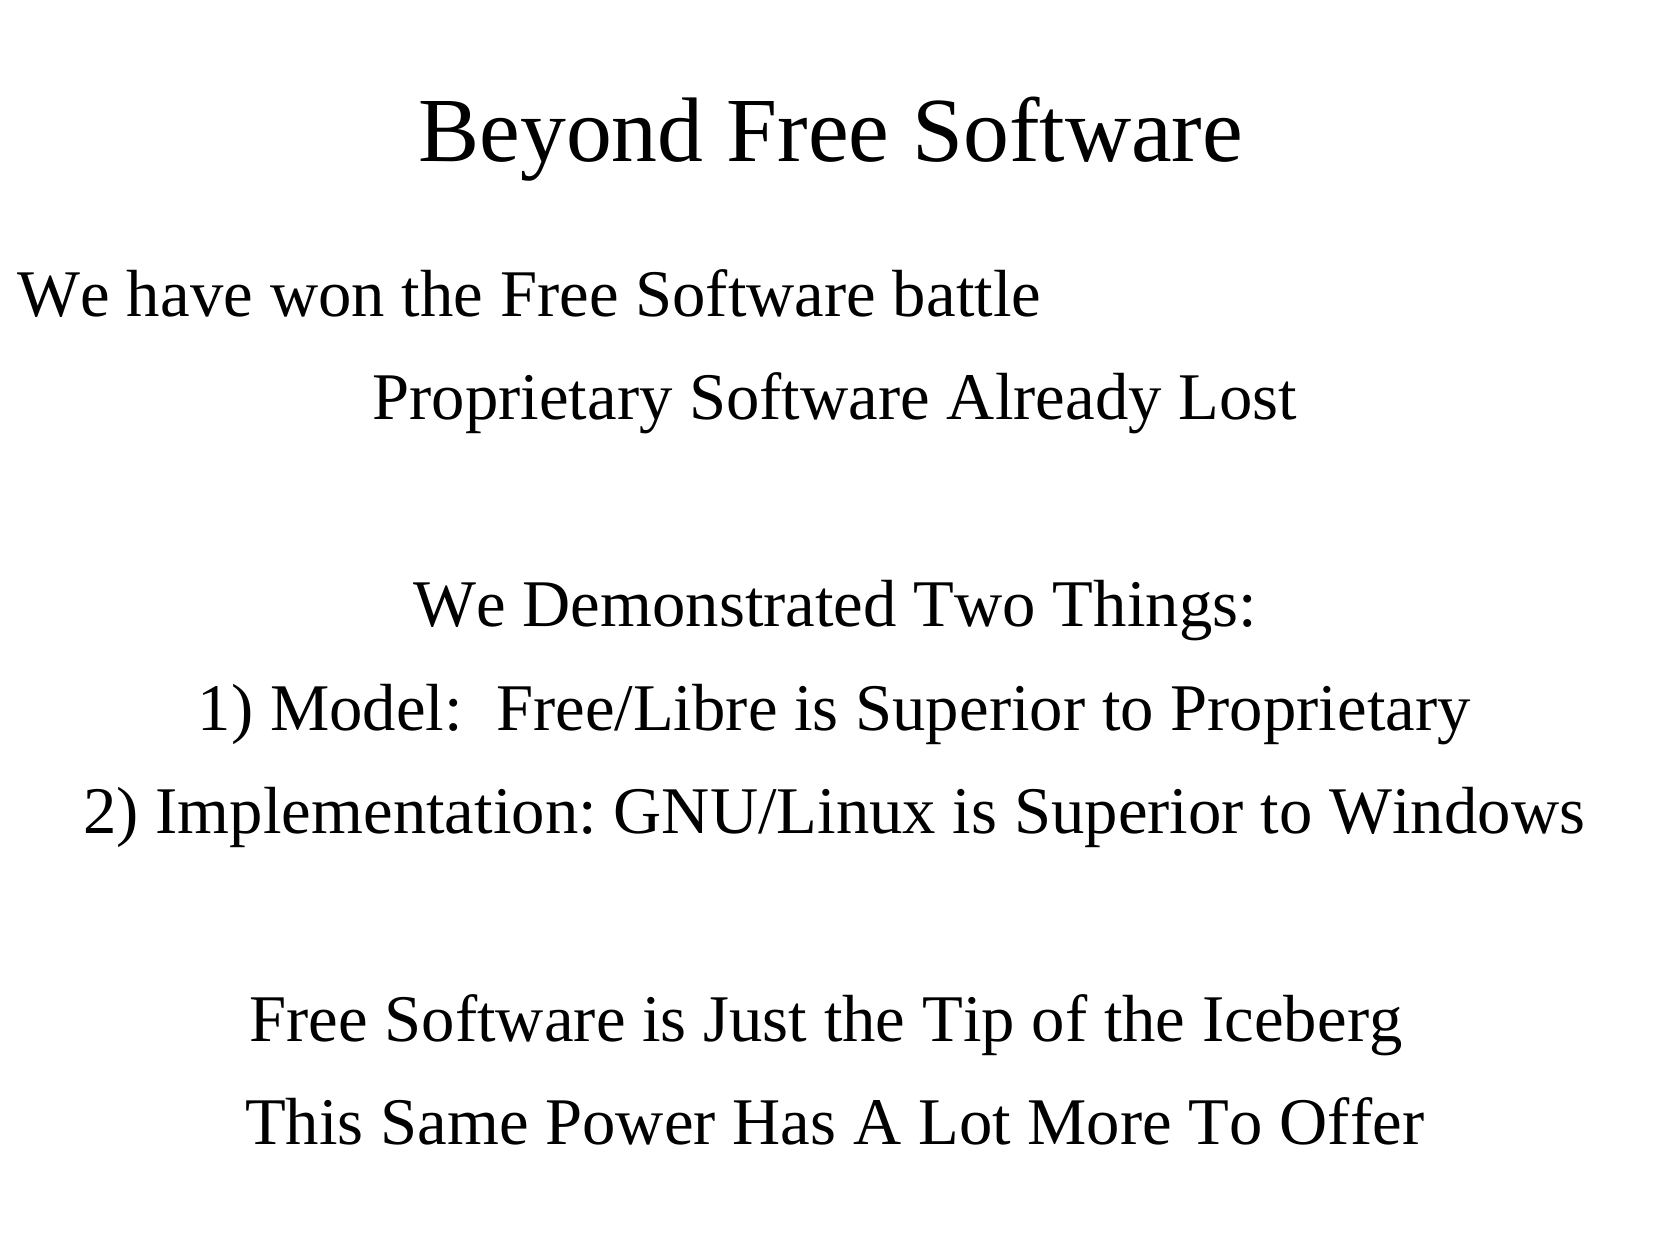

# Beyond Free Software
We have won the Free Software battle
Proprietary Software Already Lost
We Demonstrated Two Things:
1) Model: Free/Libre is Superior to Proprietary
2) Implementation: GNU/Linux is Superior to Windows
Free Software is Just the Tip of the Iceberg
This Same Power Has A Lot More To Offer